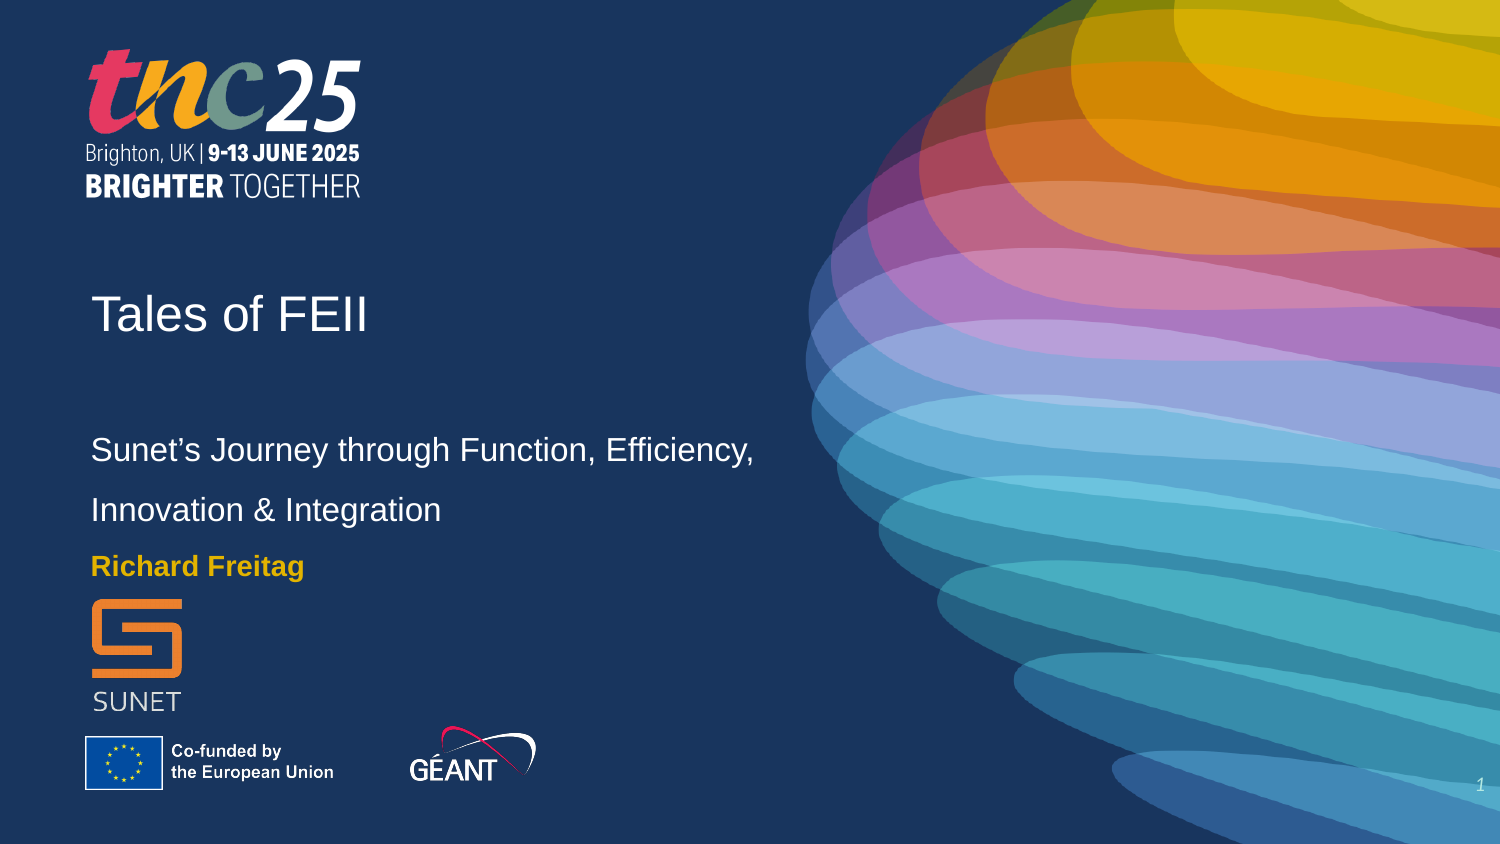

Tales of FEII
Sunet’s Journey through Function, Efficiency, Innovation & Integration
# Richard Freitag